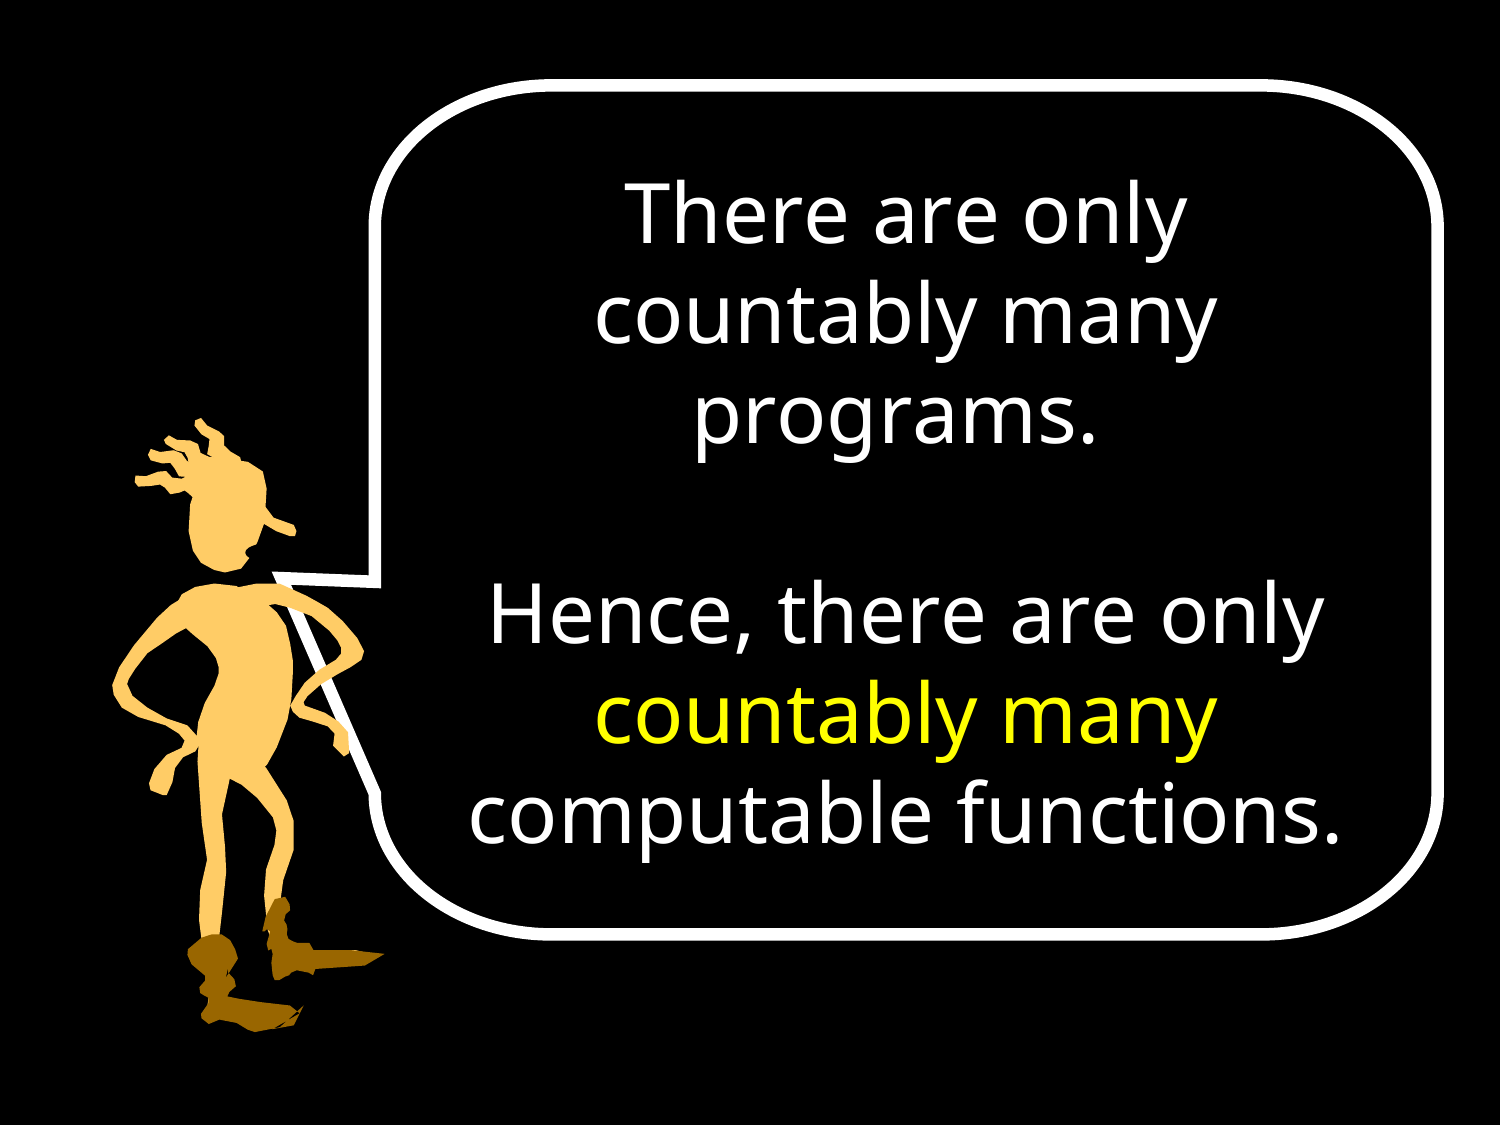

There are only countably many programs.
Hence, there are only countably many computable functions.